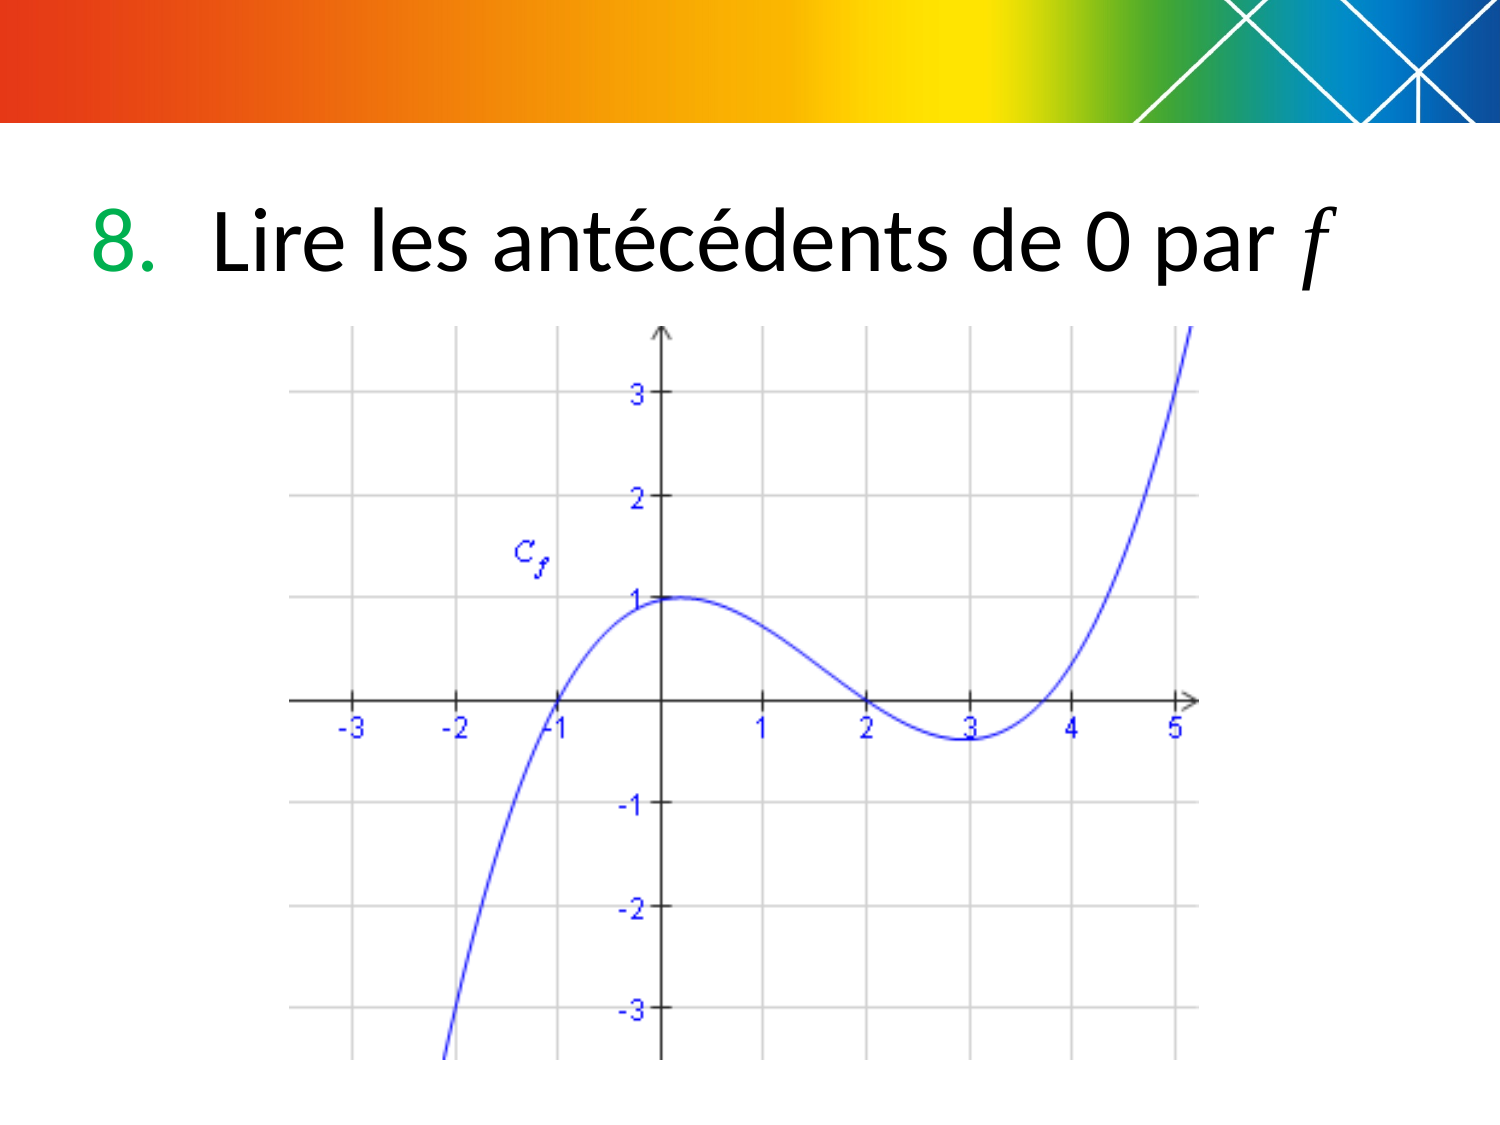

# Lire les antécédents de 0 par f